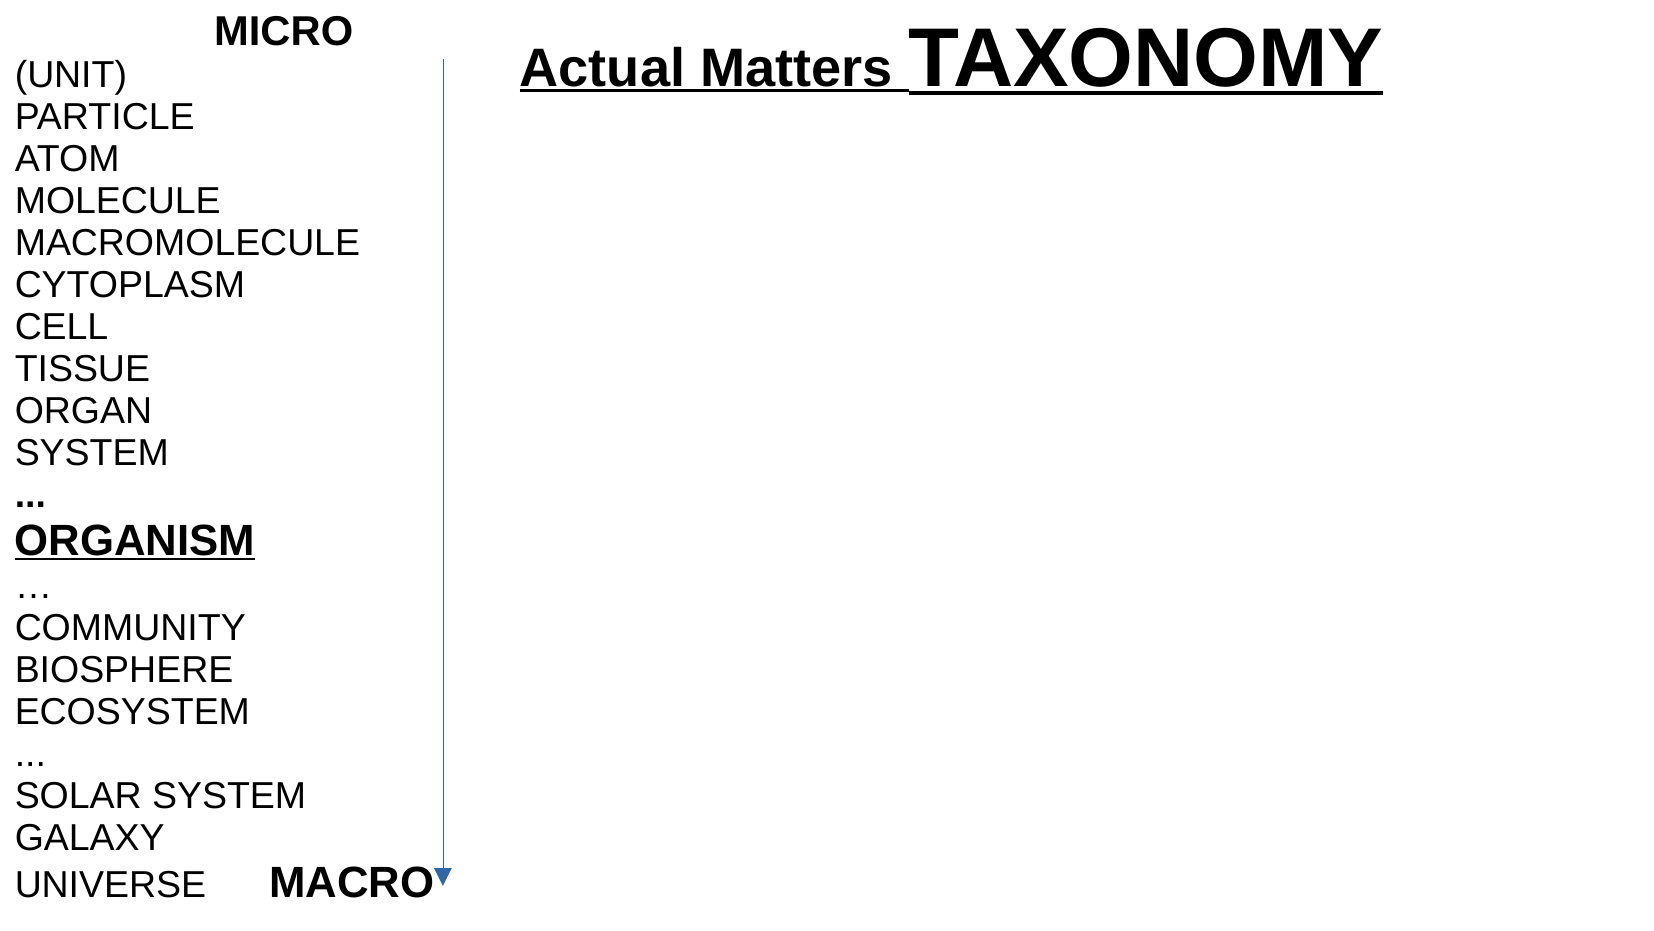

MICRO
(UNIT)
PARTICLE
ATOM
MOLECULE
MACROMOLECULE
CYTOPLASM
CELL
TISSUE
ORGAN
SYSTEM
...
ORGANISM
…
COMMUNITY
BIOSPHERE
ECOSYSTEM
...
SOLAR SYSTEM
GALAXY
UNIVERSE MACRO
Actual Matters TAXONOMY